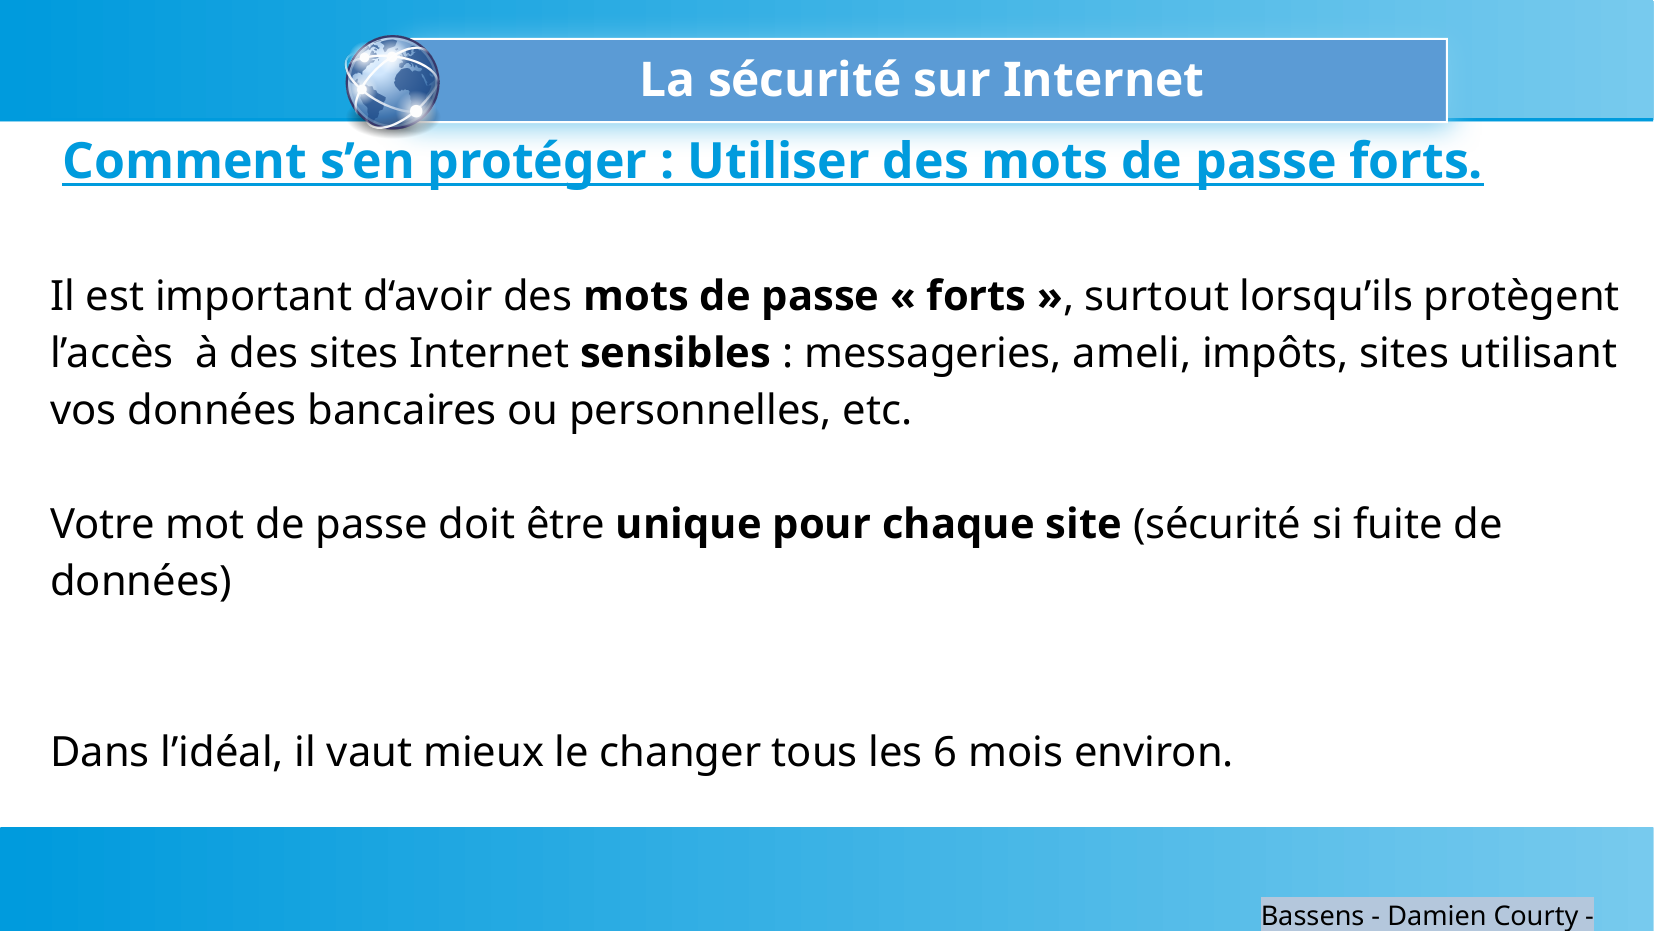

La sécurité sur Internet
Comment s’en protéger : Utiliser des mots de passe forts.
Il est important d‘avoir des mots de passe « forts », surtout lorsqu’ils protègent l’accès à des sites Internet sensibles : messageries, ameli, impôts, sites utilisant vos données bancaires ou personnelles, etc.
Votre mot de passe doit être unique pour chaque site (sécurité si fuite de données)
Dans l’idéal, il vaut mieux le changer tous les 6 mois environ.
Bassens - Damien Courty - 2024